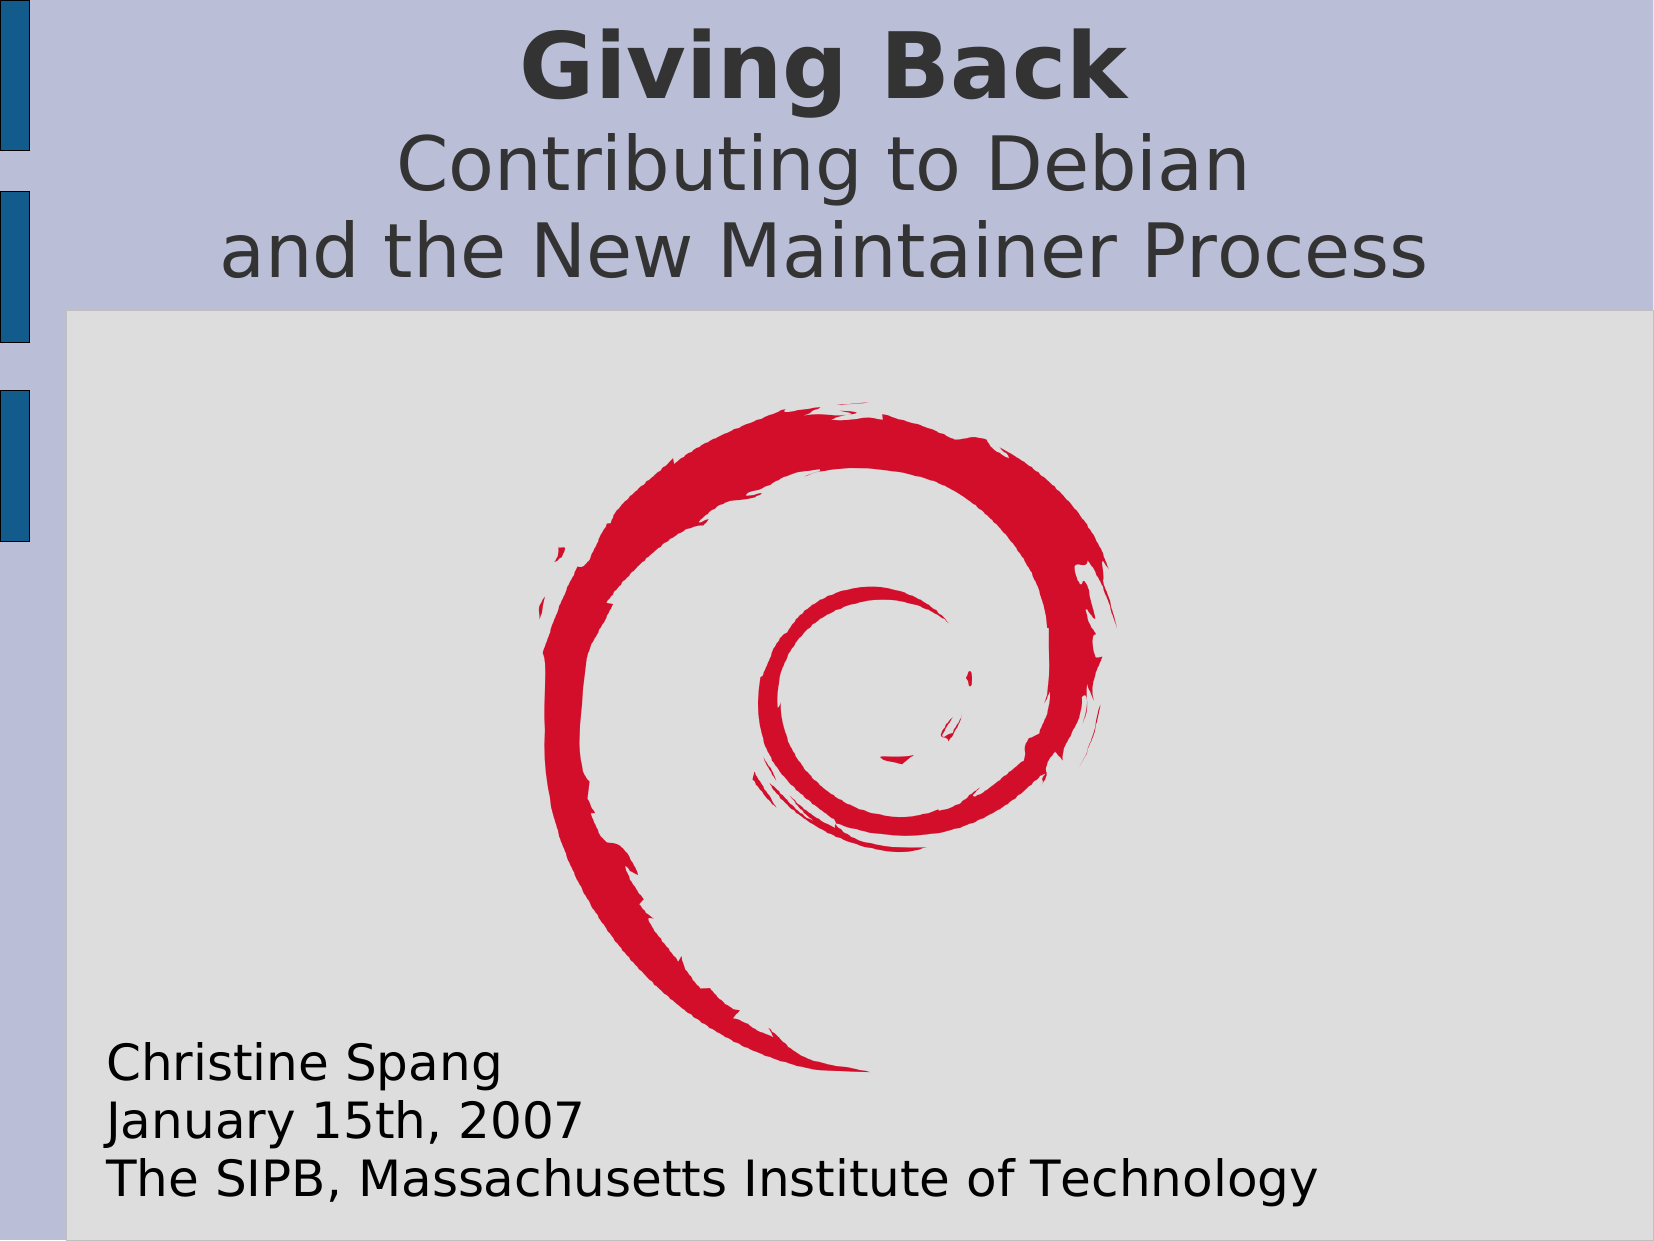

# Giving Back Contributing to Debian and the New Maintainer Process
Christine Spang
January 15th, 2007
The SIPB, Massachusetts Institute of Technology